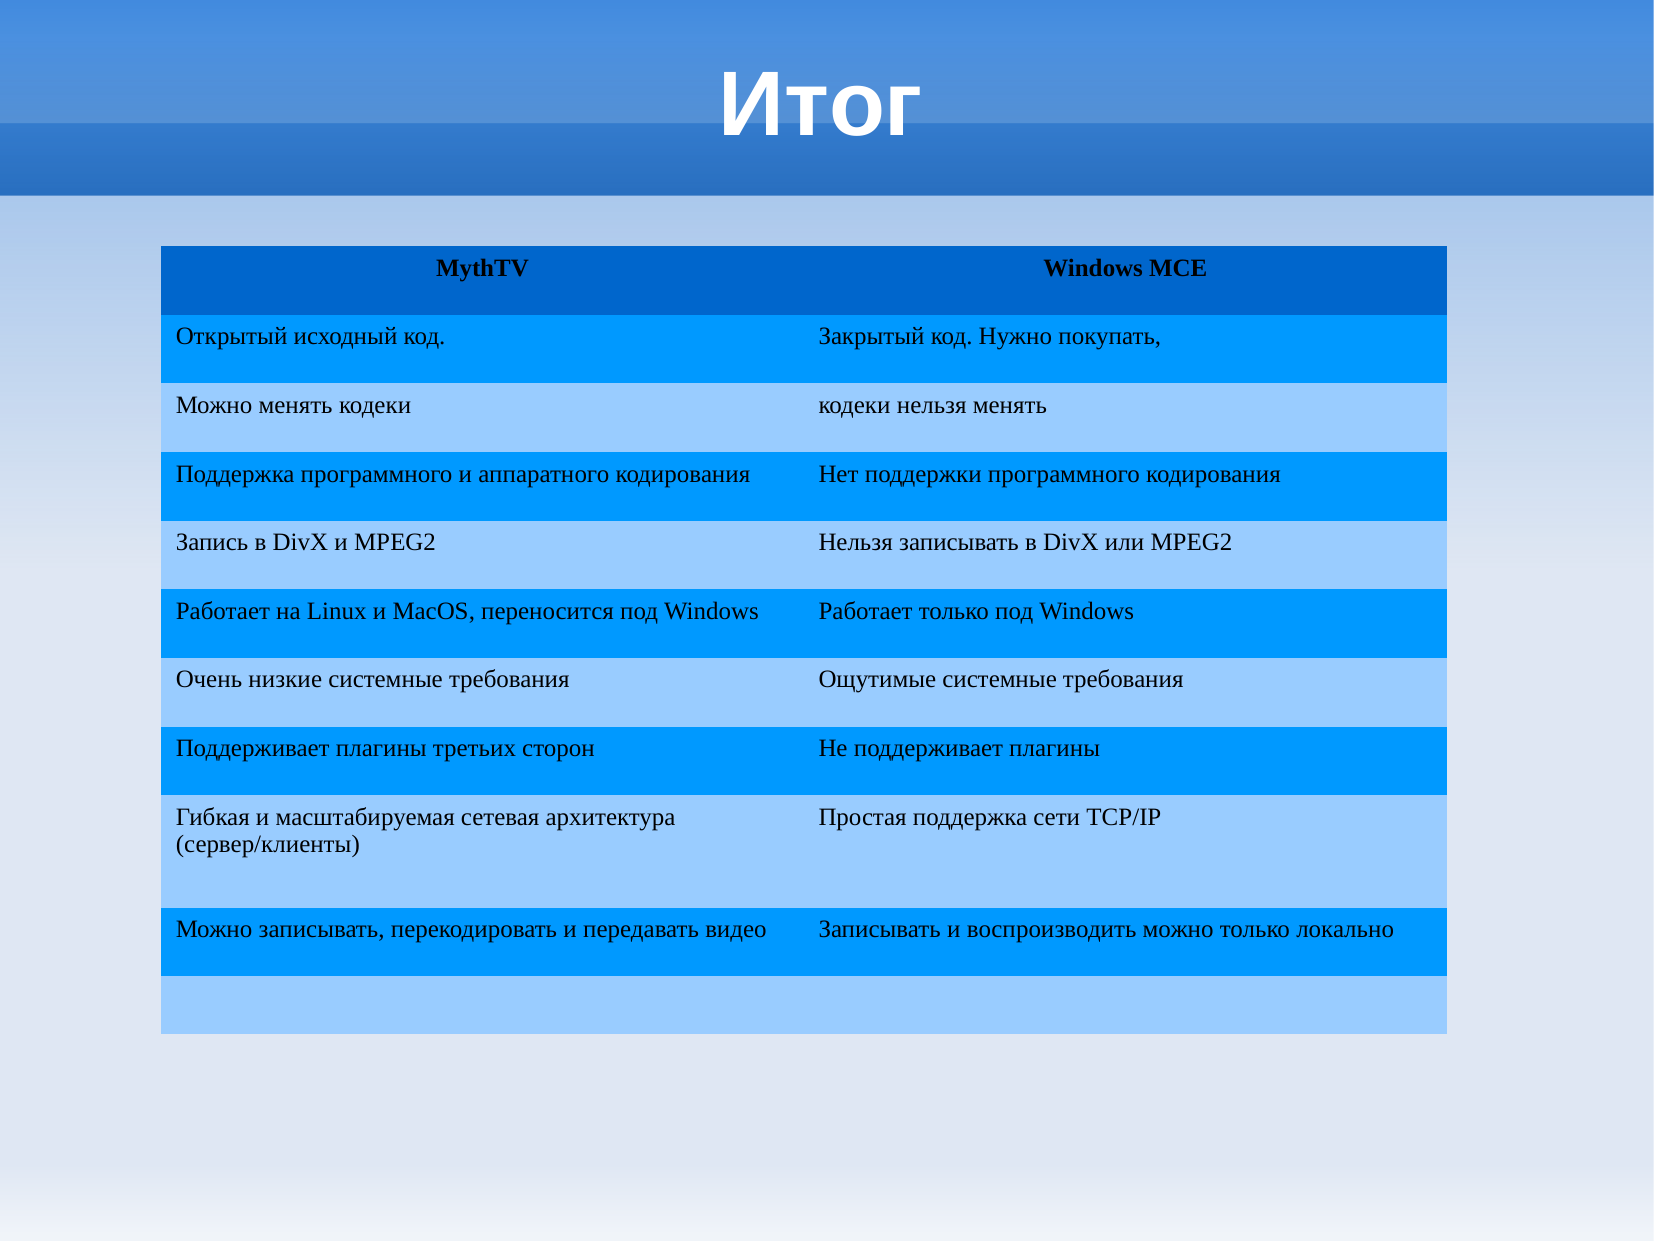

# Итог
| MythTV | Windows MCE |
| --- | --- |
| Открытый исходный код. | Закрытый код. Нужно покупать, |
| Можно менять кодеки | кодеки нельзя менять |
| Поддержка программного и аппаратного кодирования | Нет поддержки программного кодирования |
| Запись в DivX и MPEG2 | Нельзя записывать в DivX или MPEG2 |
| Работает на Linux и MacOS, переносится под Windows | Работает только под Windows |
| Очень низкие системные требования | Ощутимые системные требования |
| Поддерживает плагины третьих сторон | Не поддерживает плагины |
| Гибкая и масштабируемая сетевая архитектура (сервер/клиенты) | Простая поддержка сети TCP/IP |
| Можно записывать, перекодировать и передавать видео | Записывать и воспроизводить можно только локально |
| | |